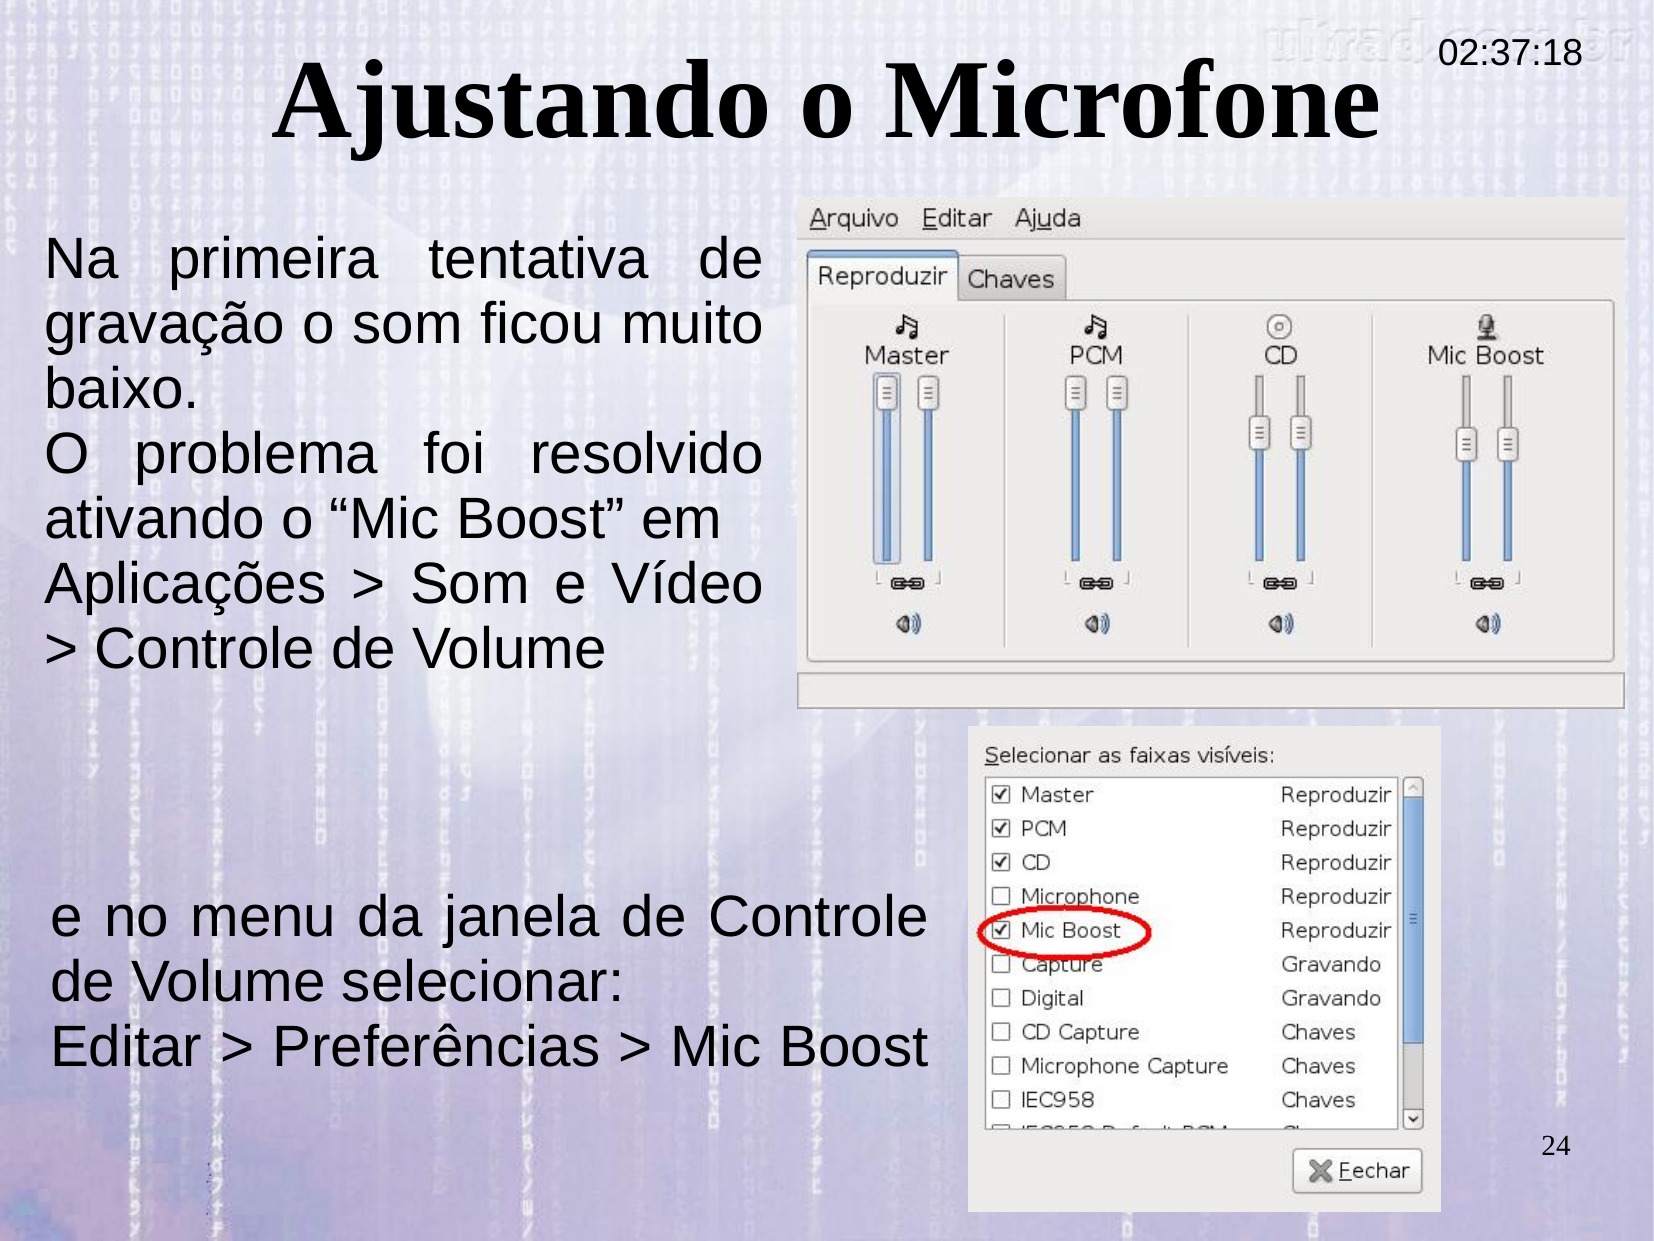

02:22:19
Ajustando o Microfone
Na primeira tentativa de gravação o som ficou muito baixo.
O problema foi resolvido ativando o “Mic Boost” em
Aplicações > Som e Vídeo > Controle de Volume
e no menu da janela de Controle de Volume selecionar:
Editar > Preferências > Mic Boost
24